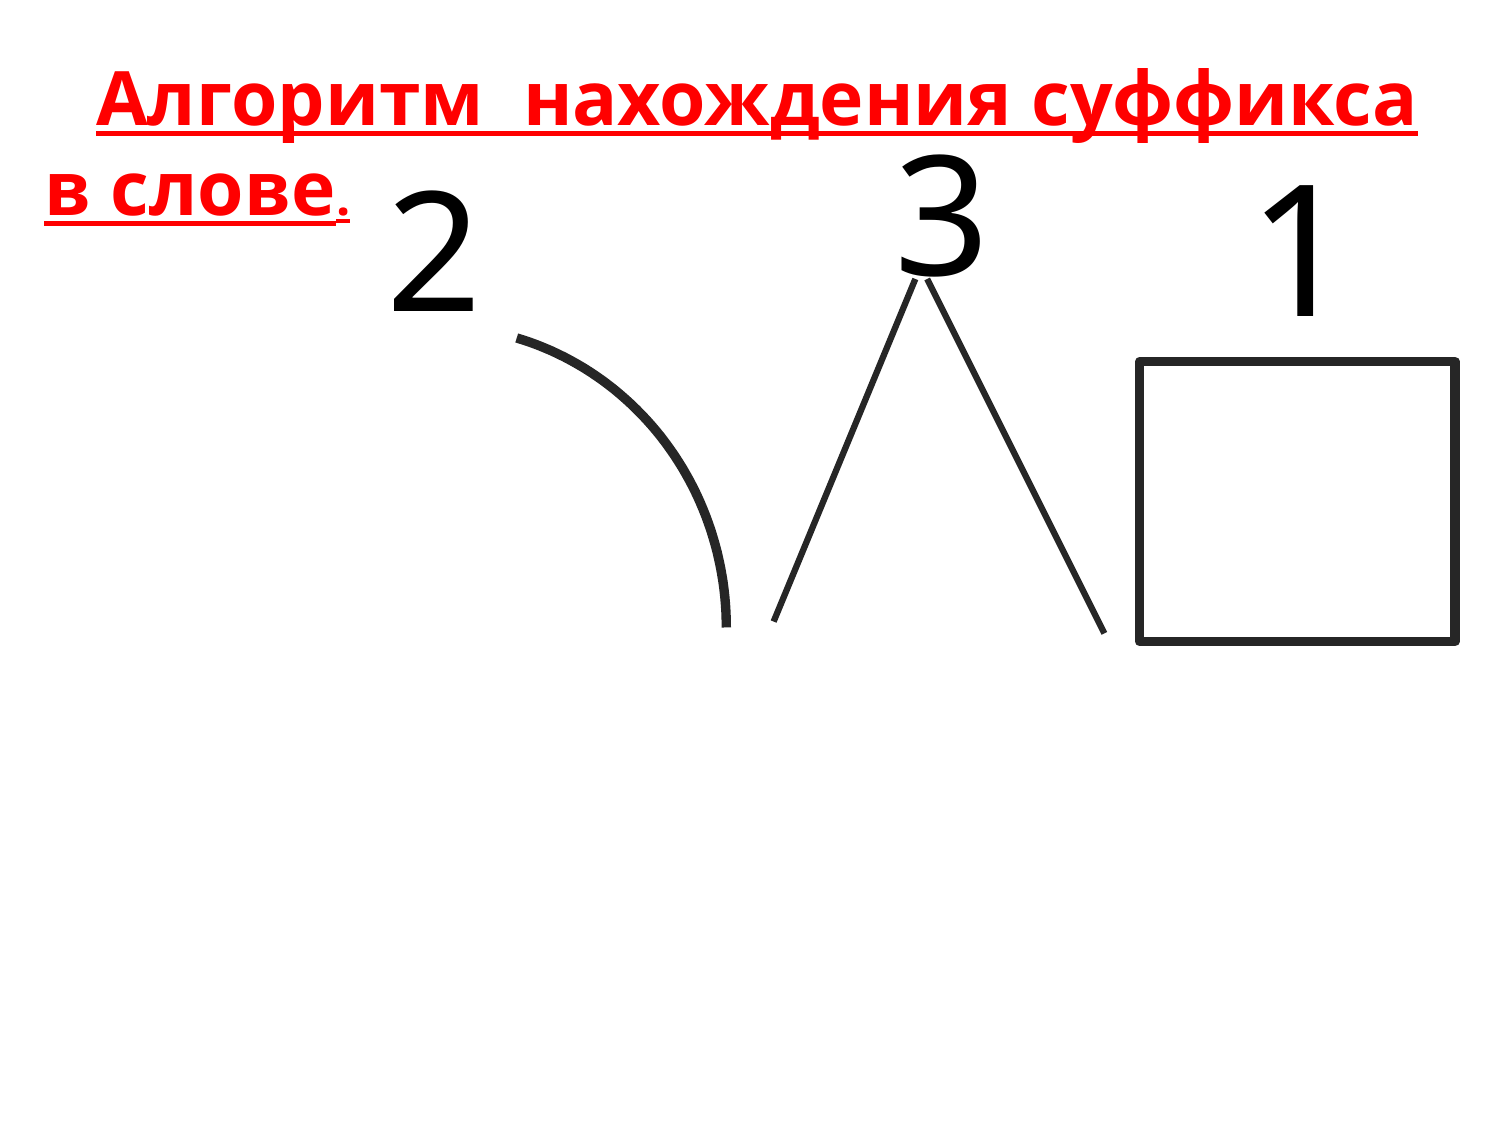

Алгоритм нахождения суффикса в слове.
3
1
2